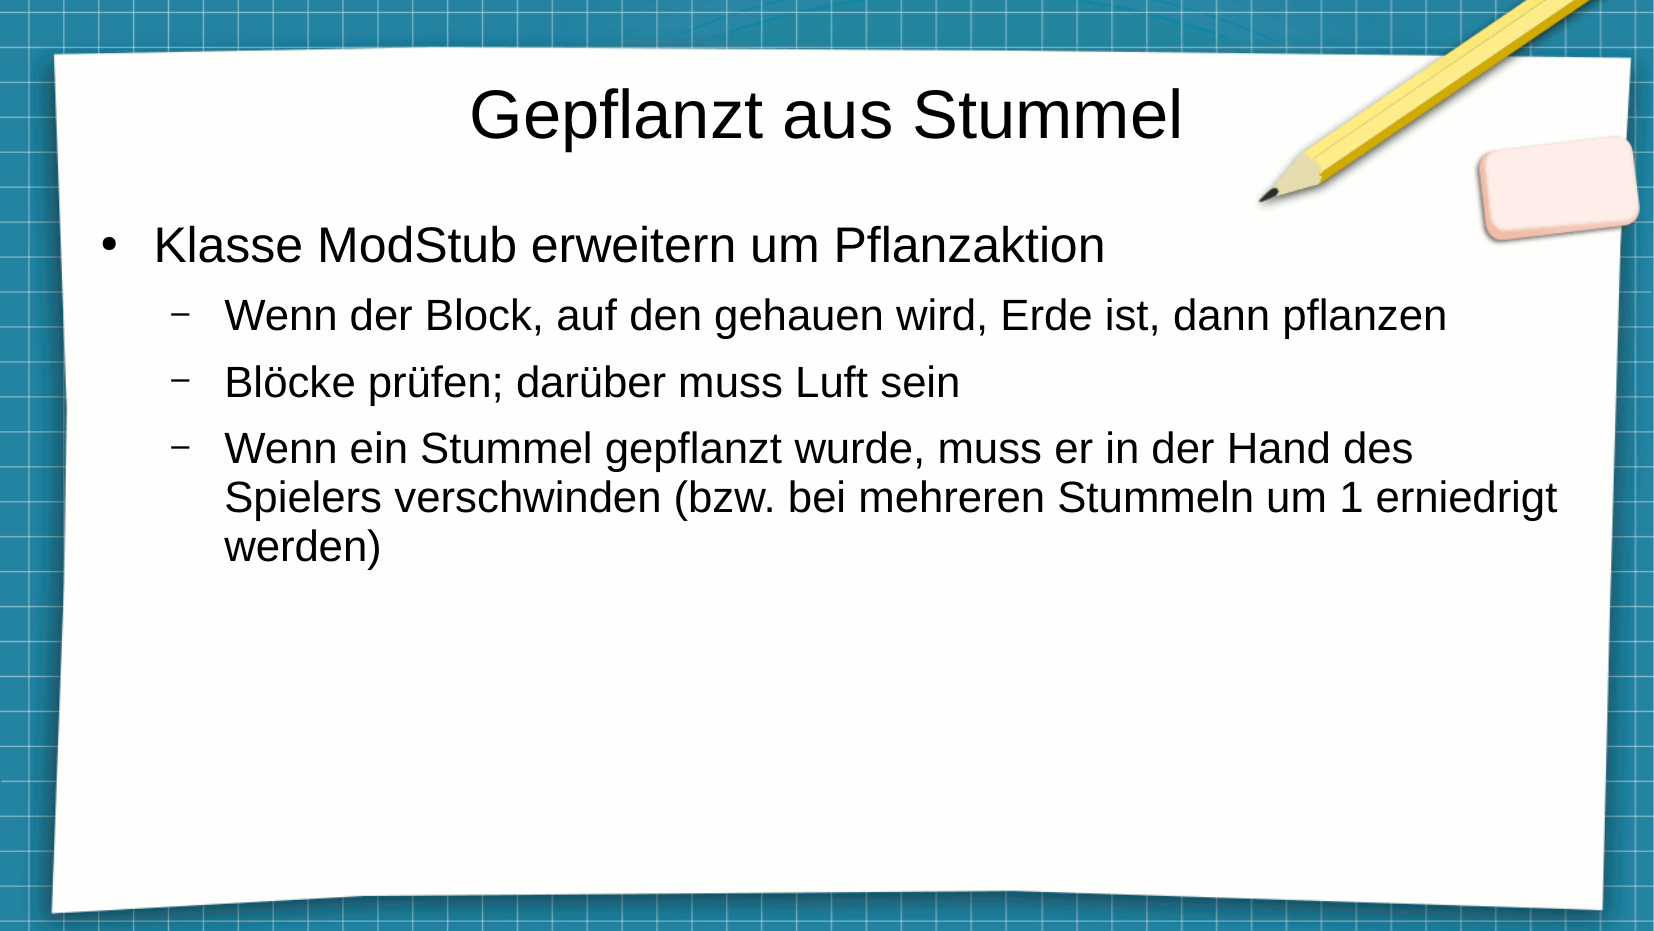

# Gepflanzt aus Stummel
Klasse ModStub erweitern um Pflanzaktion
Wenn der Block, auf den gehauen wird, Erde ist, dann pflanzen
Blöcke prüfen; darüber muss Luft sein
Wenn ein Stummel gepflanzt wurde, muss er in der Hand des Spielers verschwinden (bzw. bei mehreren Stummeln um 1 erniedrigt werden)